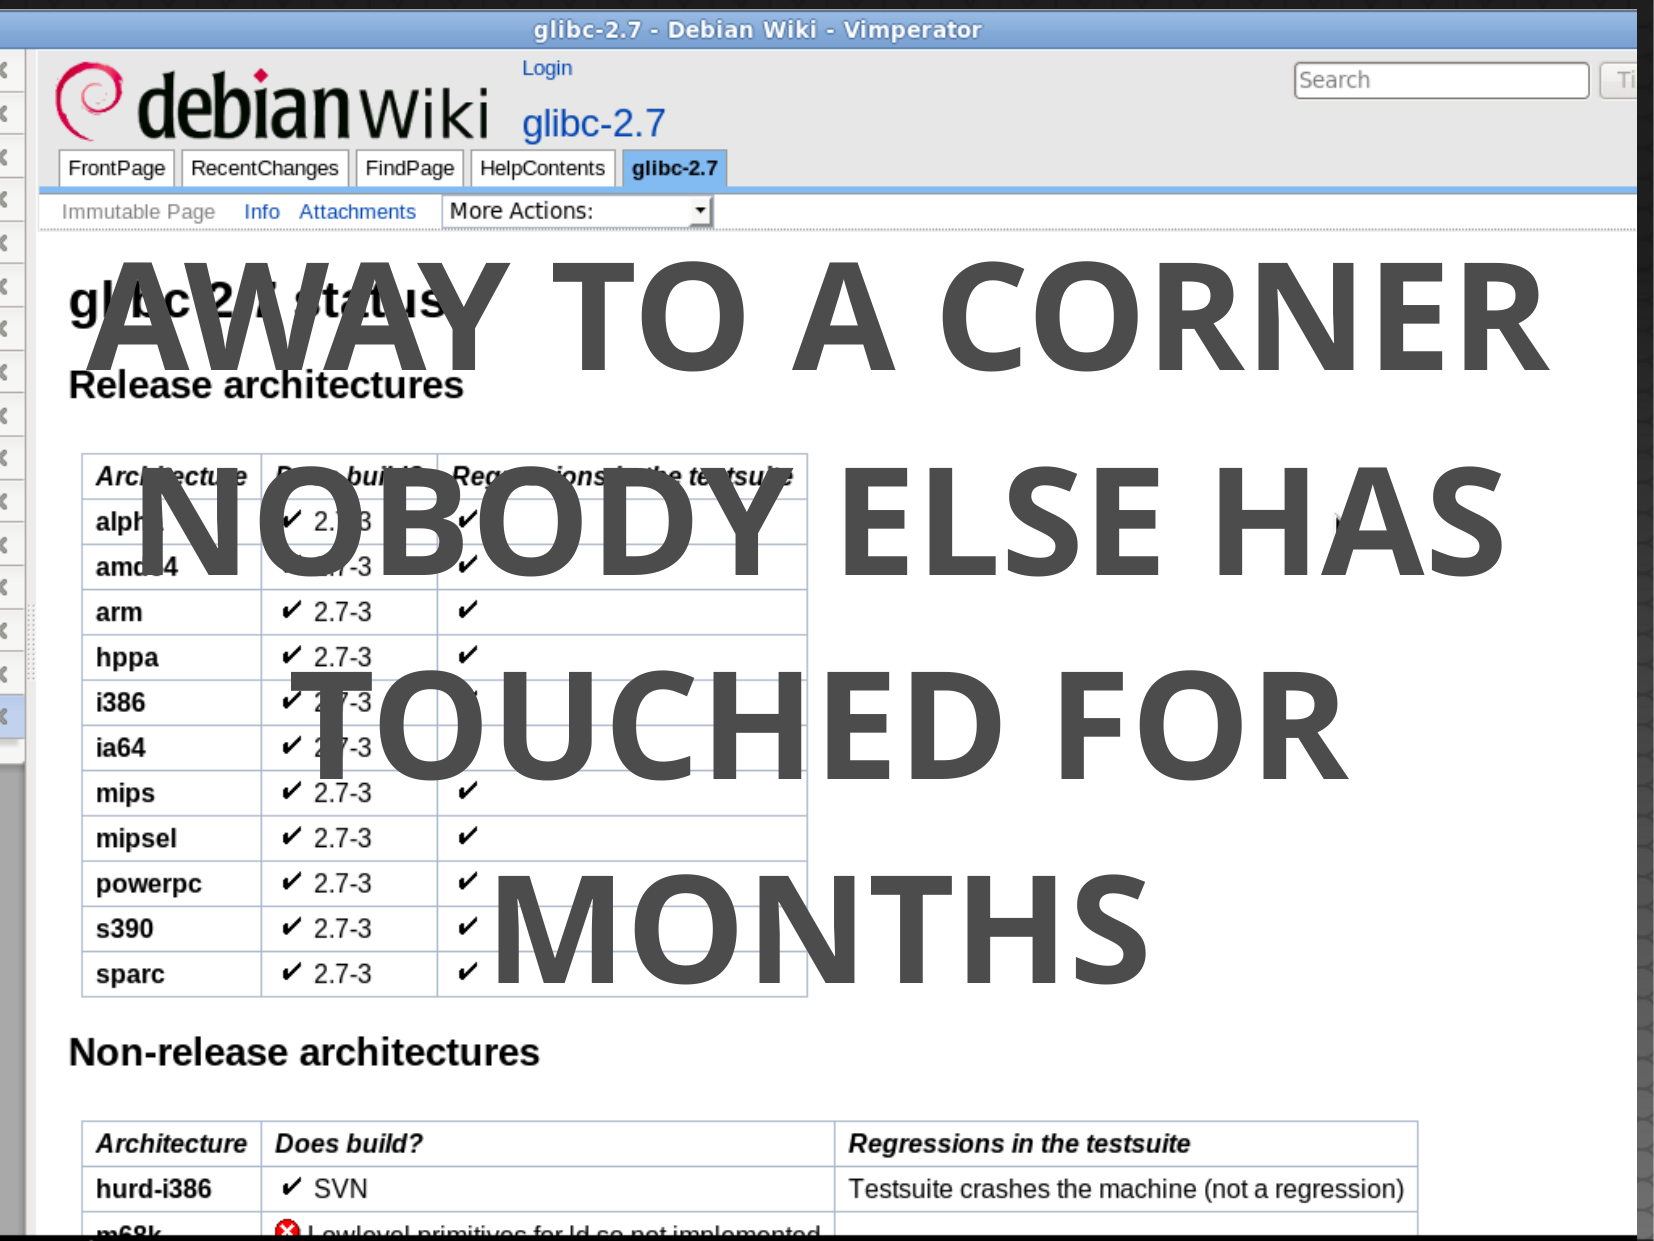

# AWAY TO A CORNER NOBODY ELSE HAS TOUCHED FOR MONTHS